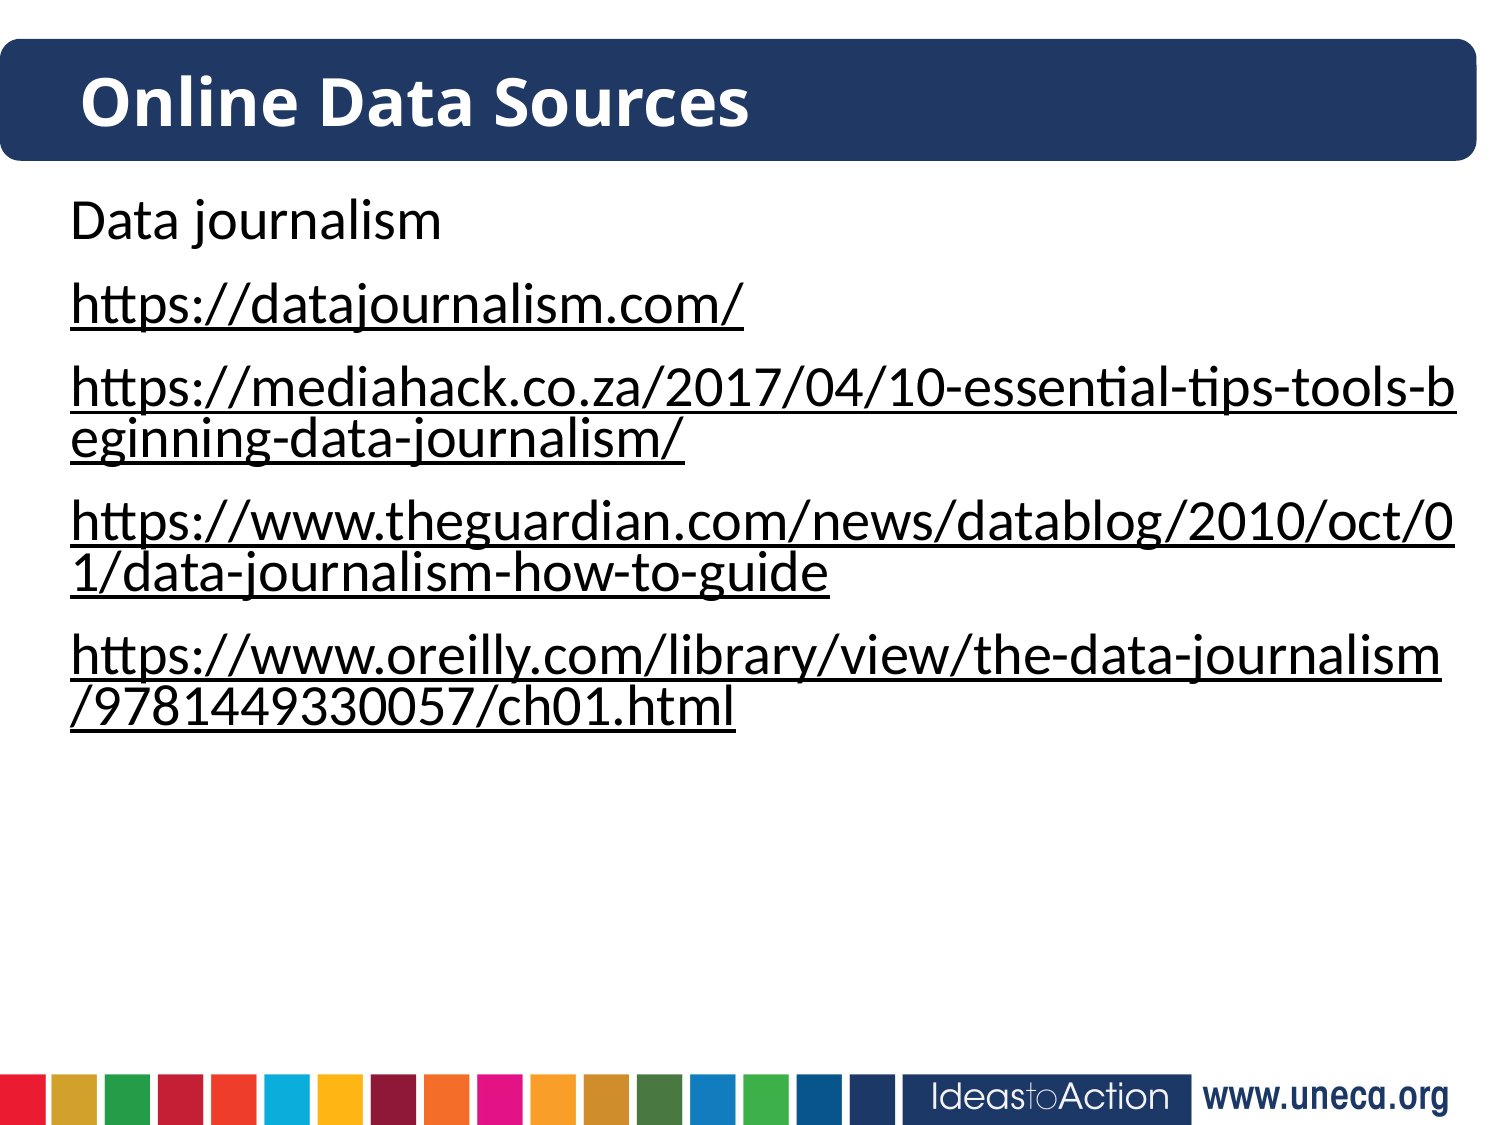

Online Data Sources
Data journalism
https://datajournalism.com/
https://mediahack.co.za/2017/04/10-essential-tips-tools-beginning-data-journalism/
https://www.theguardian.com/news/datablog/2010/oct/01/data-journalism-how-to-guide
https://www.oreilly.com/library/view/the-data-journalism/9781449330057/ch01.html
#